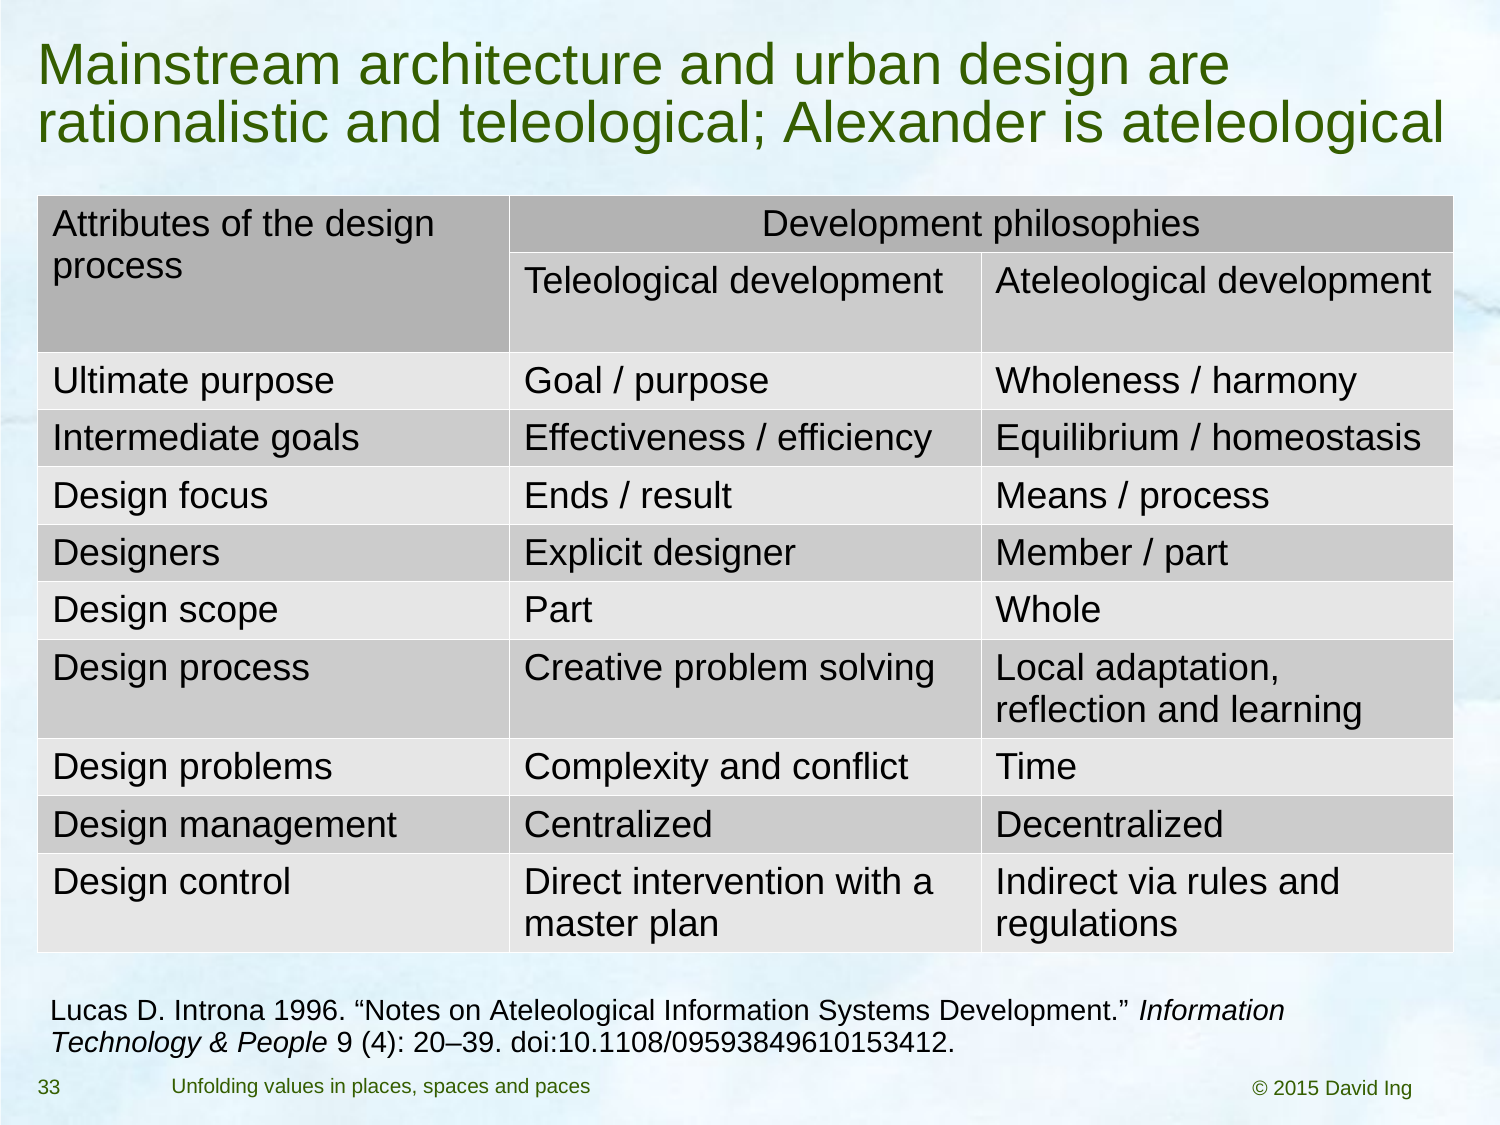

# Mainstream architecture and urban design are rationalistic and teleological; Alexander is ateleological
| Attributes of the design process | Development philosophies | |
| --- | --- | --- |
| | Teleological development | Ateleological development |
| Ultimate purpose | Goal / purpose | Wholeness / harmony |
| Intermediate goals | Effectiveness / efficiency | Equilibrium / homeostasis |
| Design focus | Ends / result | Means / process |
| Designers | Explicit designer | Member / part |
| Design scope | Part | Whole |
| Design process | Creative problem solving | Local adaptation, reflection and learning |
| Design problems | Complexity and conflict | Time |
| Design management | Centralized | Decentralized |
| Design control | Direct intervention with a master plan | Indirect via rules and regulations |
Lucas D. Introna 1996. “Notes on Ateleological Information Systems Development.” Information Technology & People 9 (4): 20–39. doi:10.1108/09593849610153412.
Unfolding values in places, spaces and paces
33